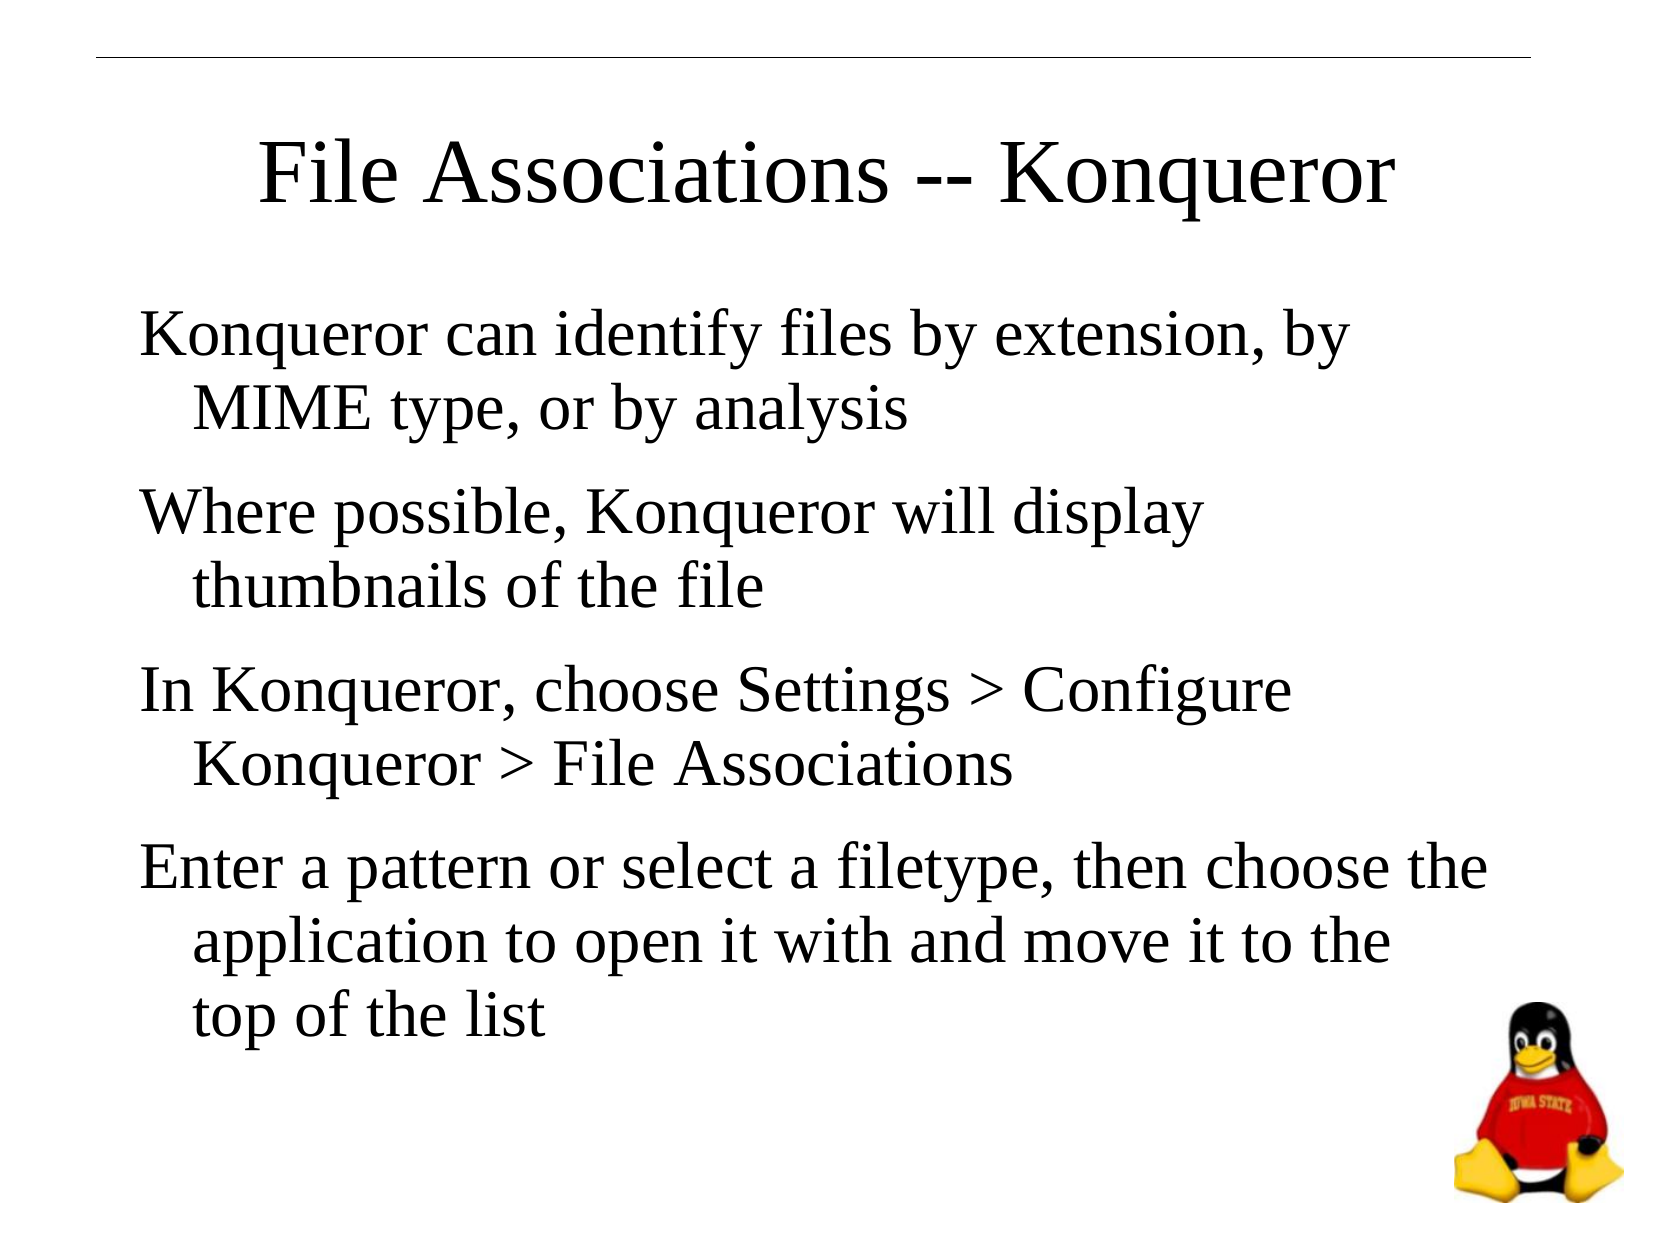

# File Associations -- Konqueror
Konqueror can identify files by extension, by MIME type, or by analysis
Where possible, Konqueror will display thumbnails of the file
In Konqueror, choose Settings > Configure Konqueror > File Associations
Enter a pattern or select a filetype, then choose the application to open it with and move it to the top of the list